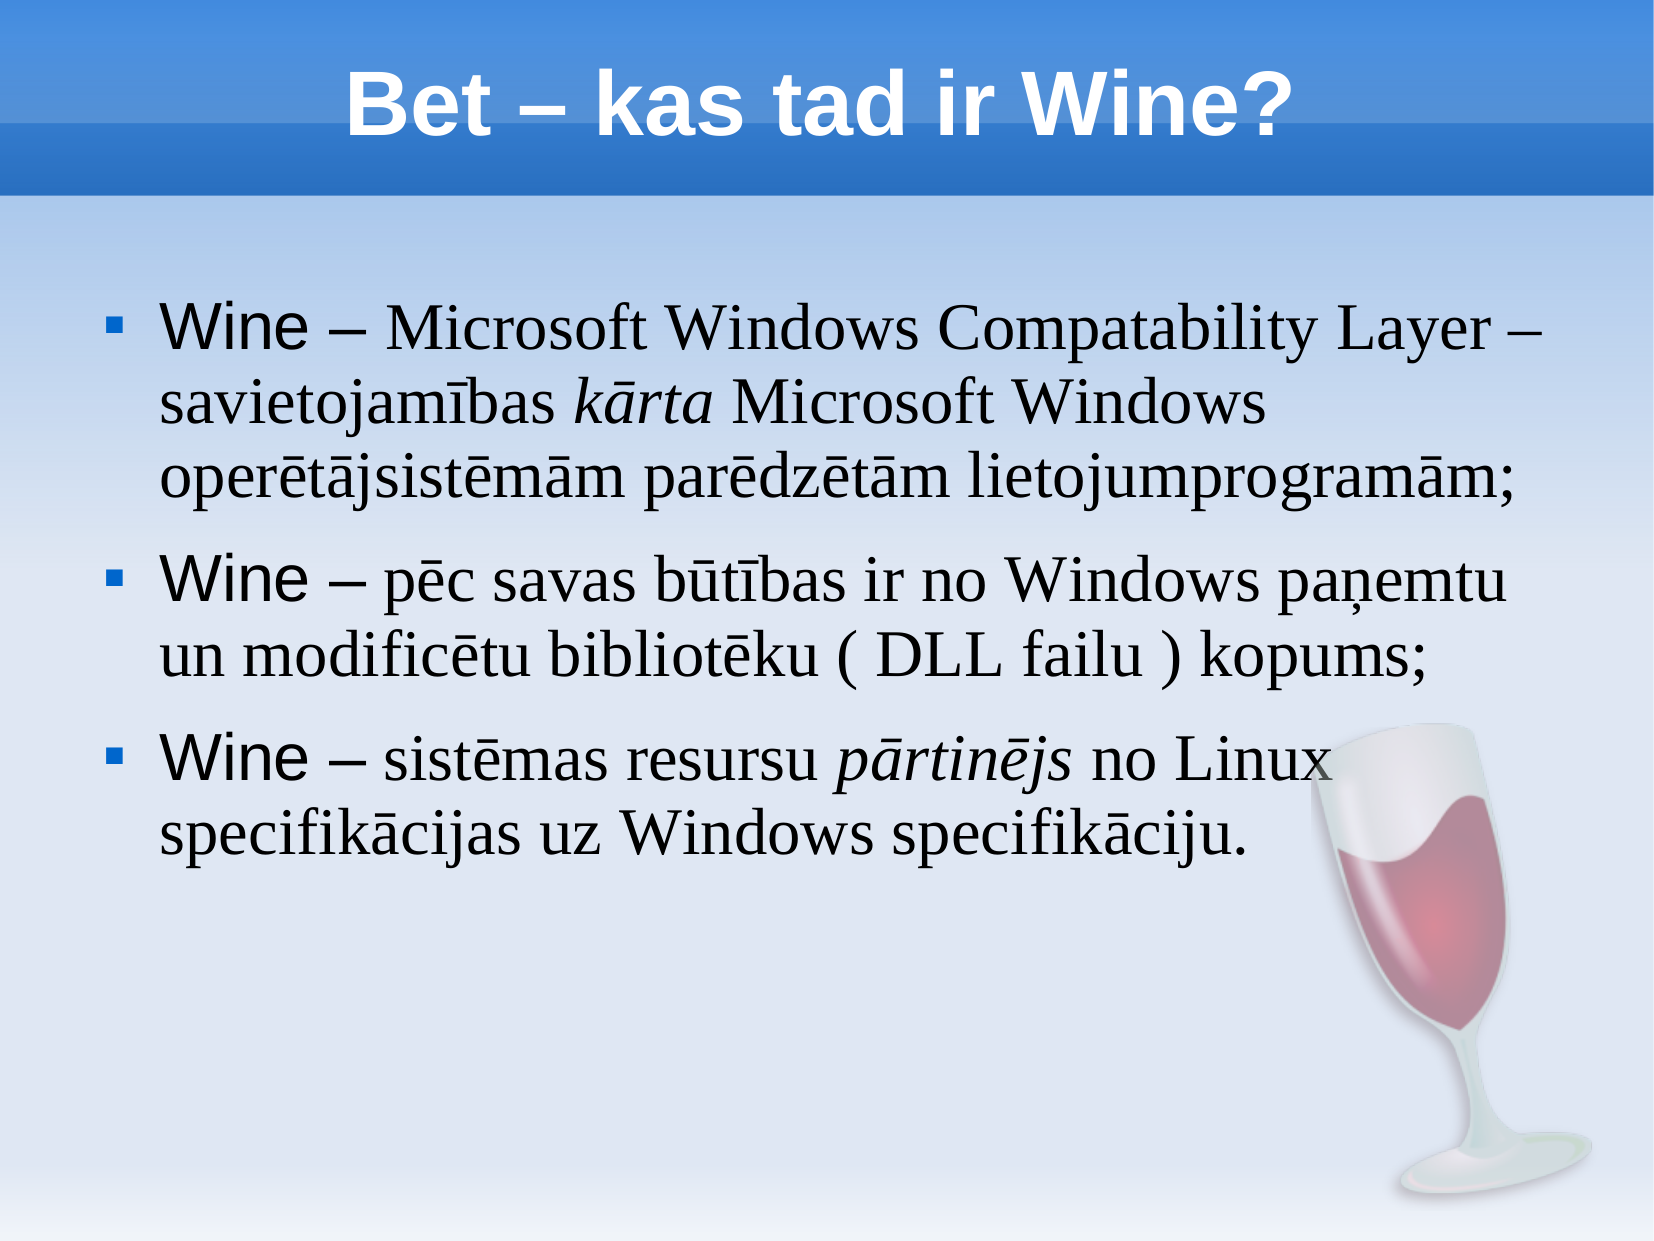

# Bet – kas tad ir Wine?
Wine – Microsoft Windows Compatability Layer – savietojamības kārta Microsoft Windows operētājsistēmām parēdzētām lietojumprogramām;
Wine – pēc savas būtības ir no Windows paņemtu un modificētu bibliotēku ( DLL failu ) kopums;
Wine – sistēmas resursu pārtinējs no Linux specifikācijas uz Windows specifikāciju.